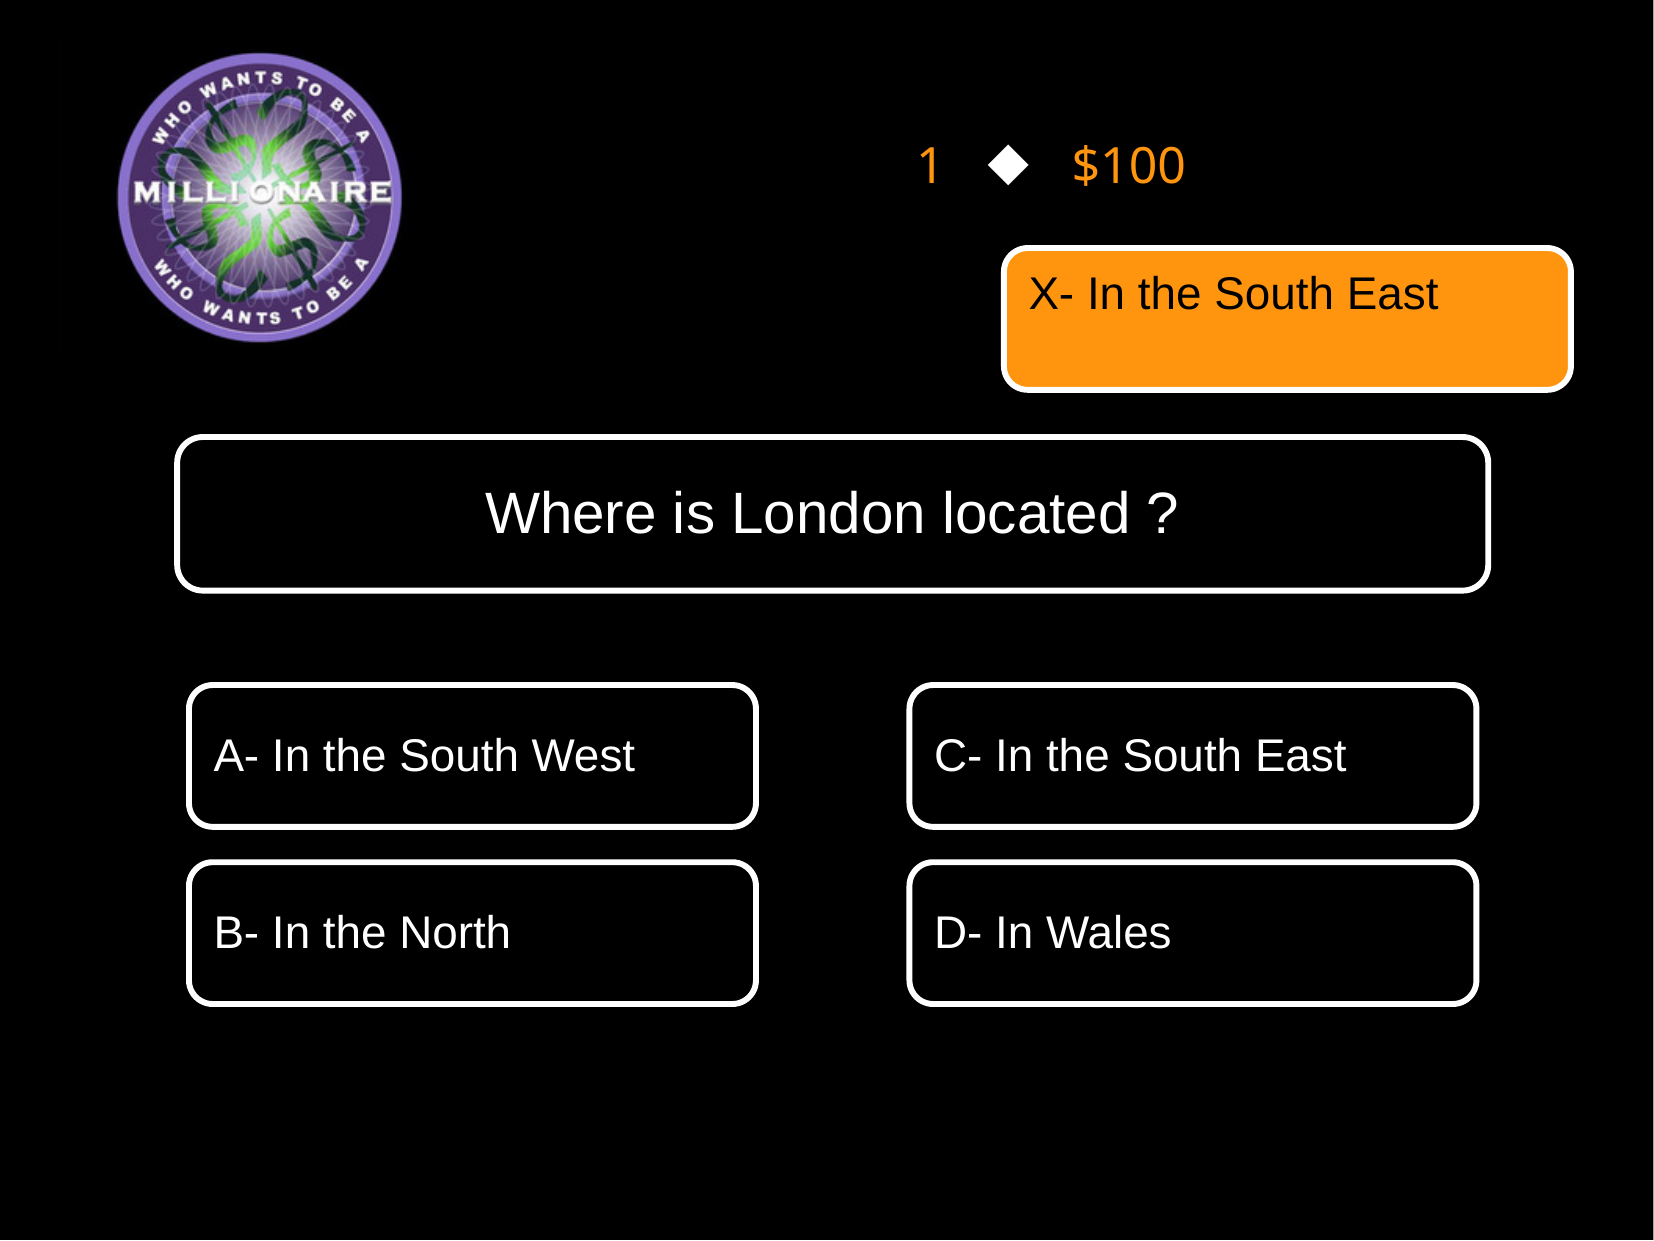

1  $100
X- In the South East
Where is London located ?
A- In the South West
C- In the South East
B- In the North
D- In Wales